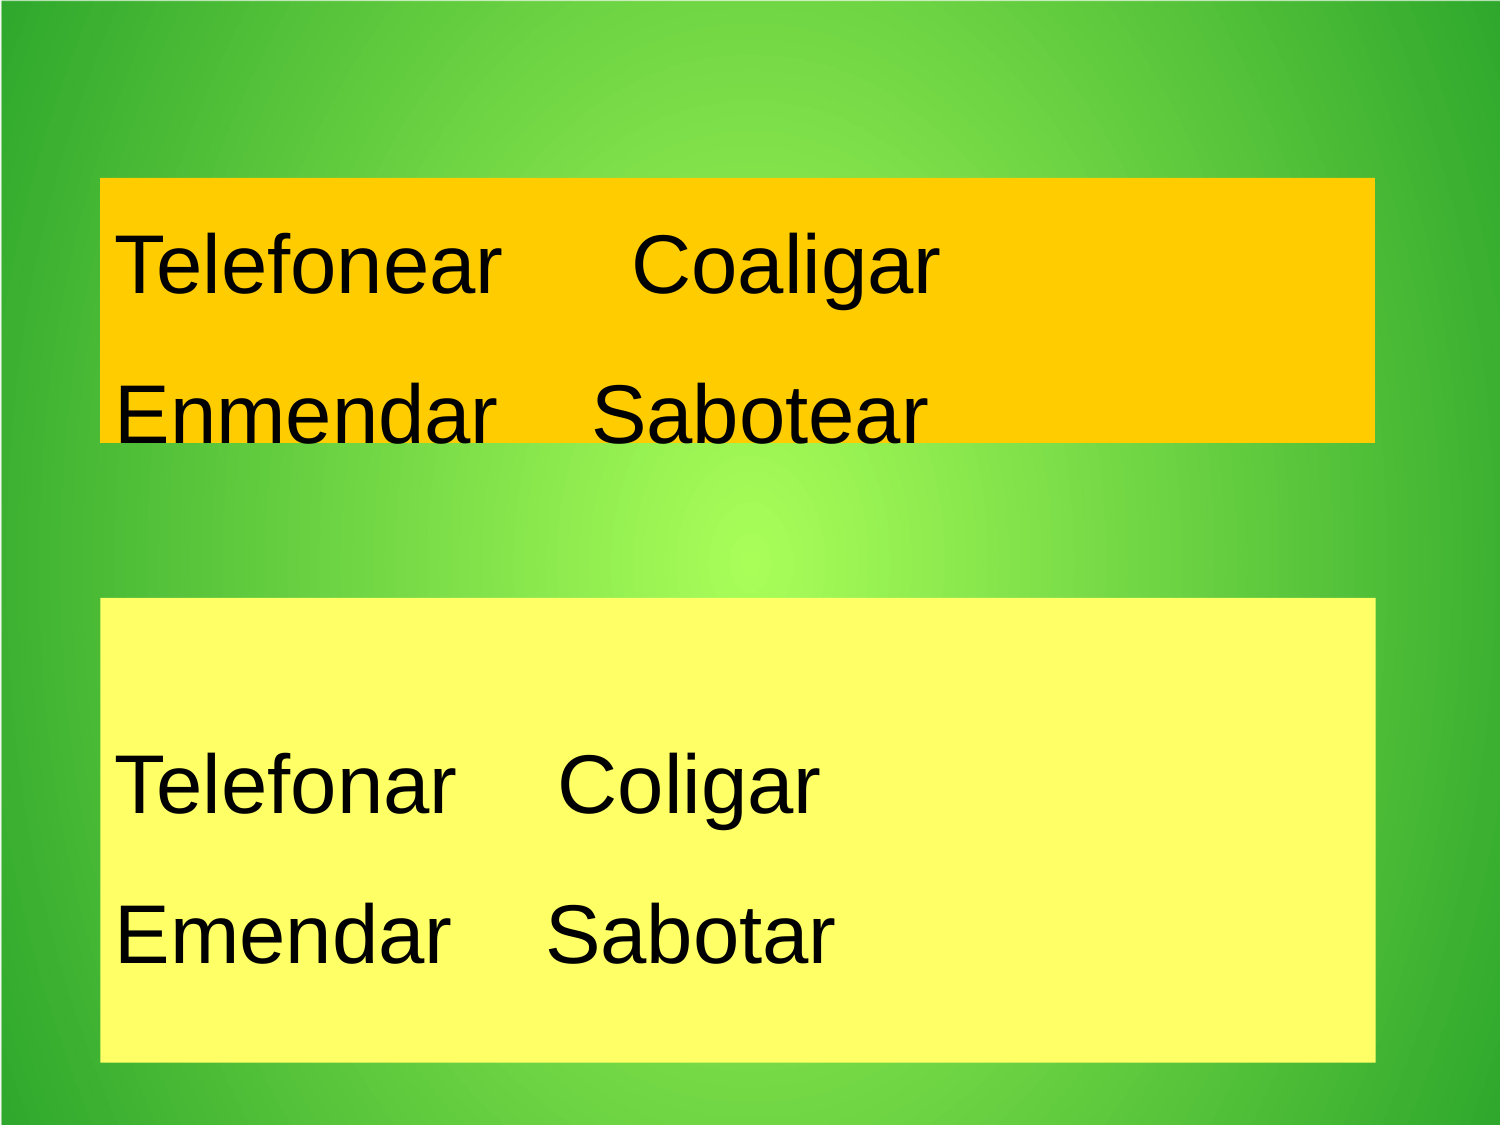

Telefonear	 	Coaligar	 	 Enmendar Sabotear
Telefonar	 	Coligar
Emendar Sabotar